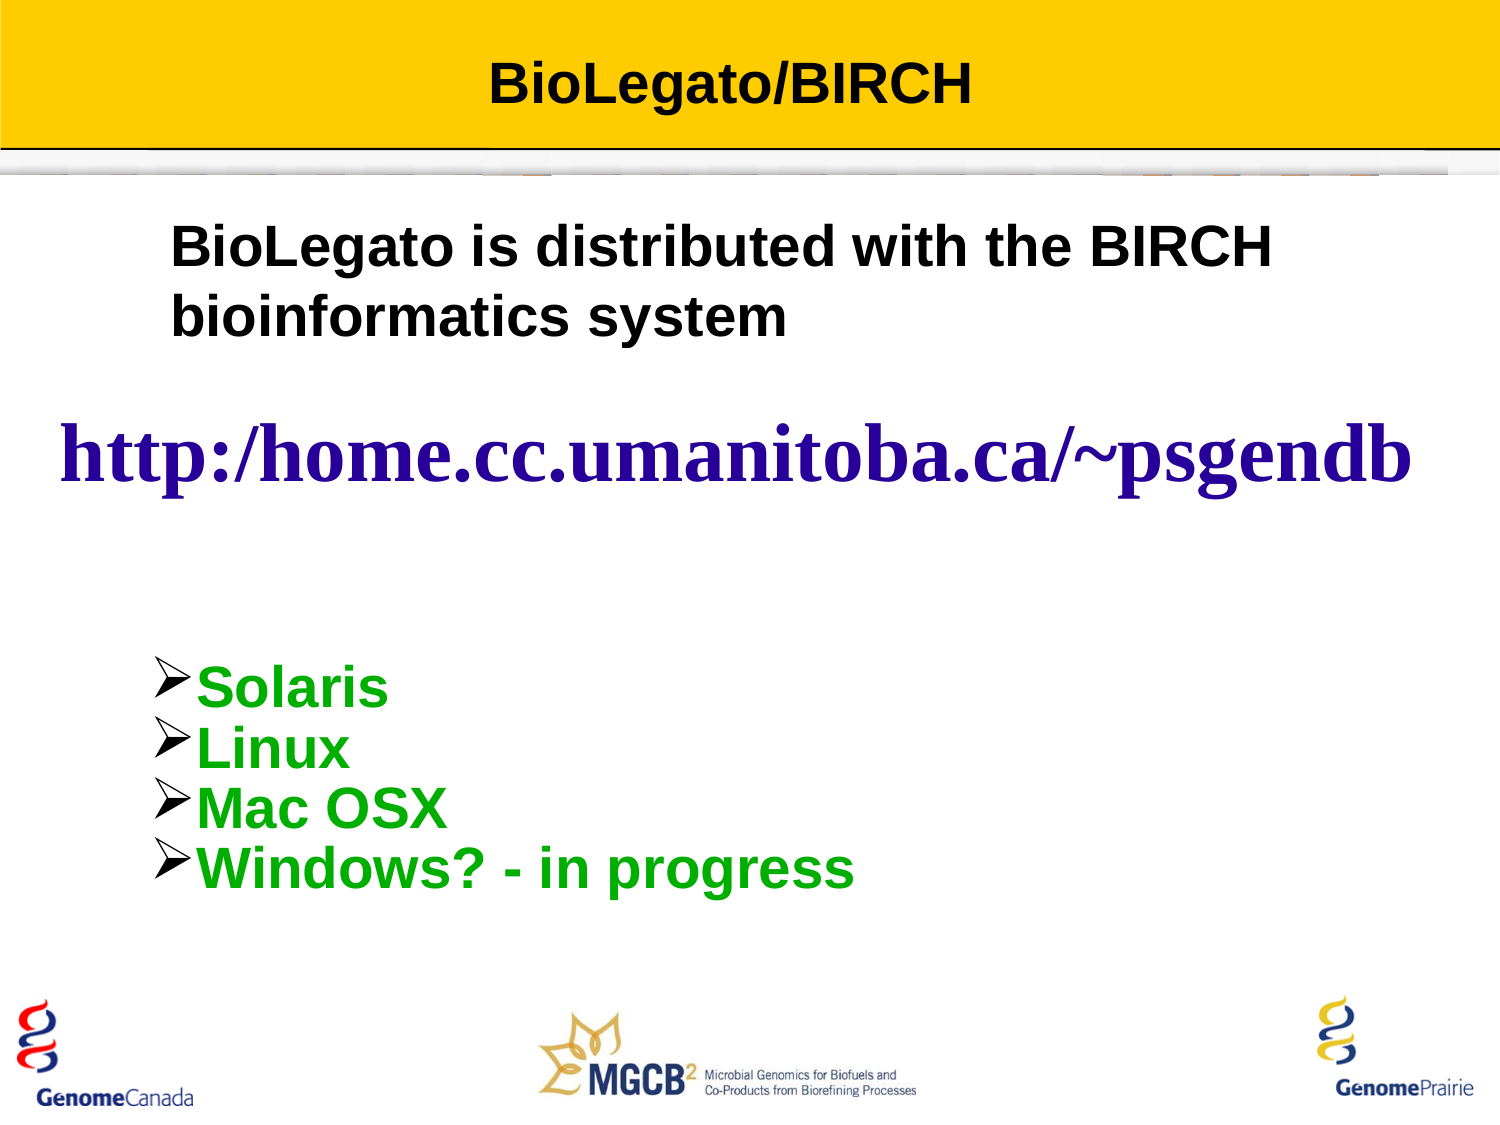

BioLegato/BIRCH
BioLegato is distributed with the BIRCH
bioinformatics system
http:/home.cc.umanitoba.ca/~psgendb
Solaris
Linux
Mac OSX
Windows? - in progress